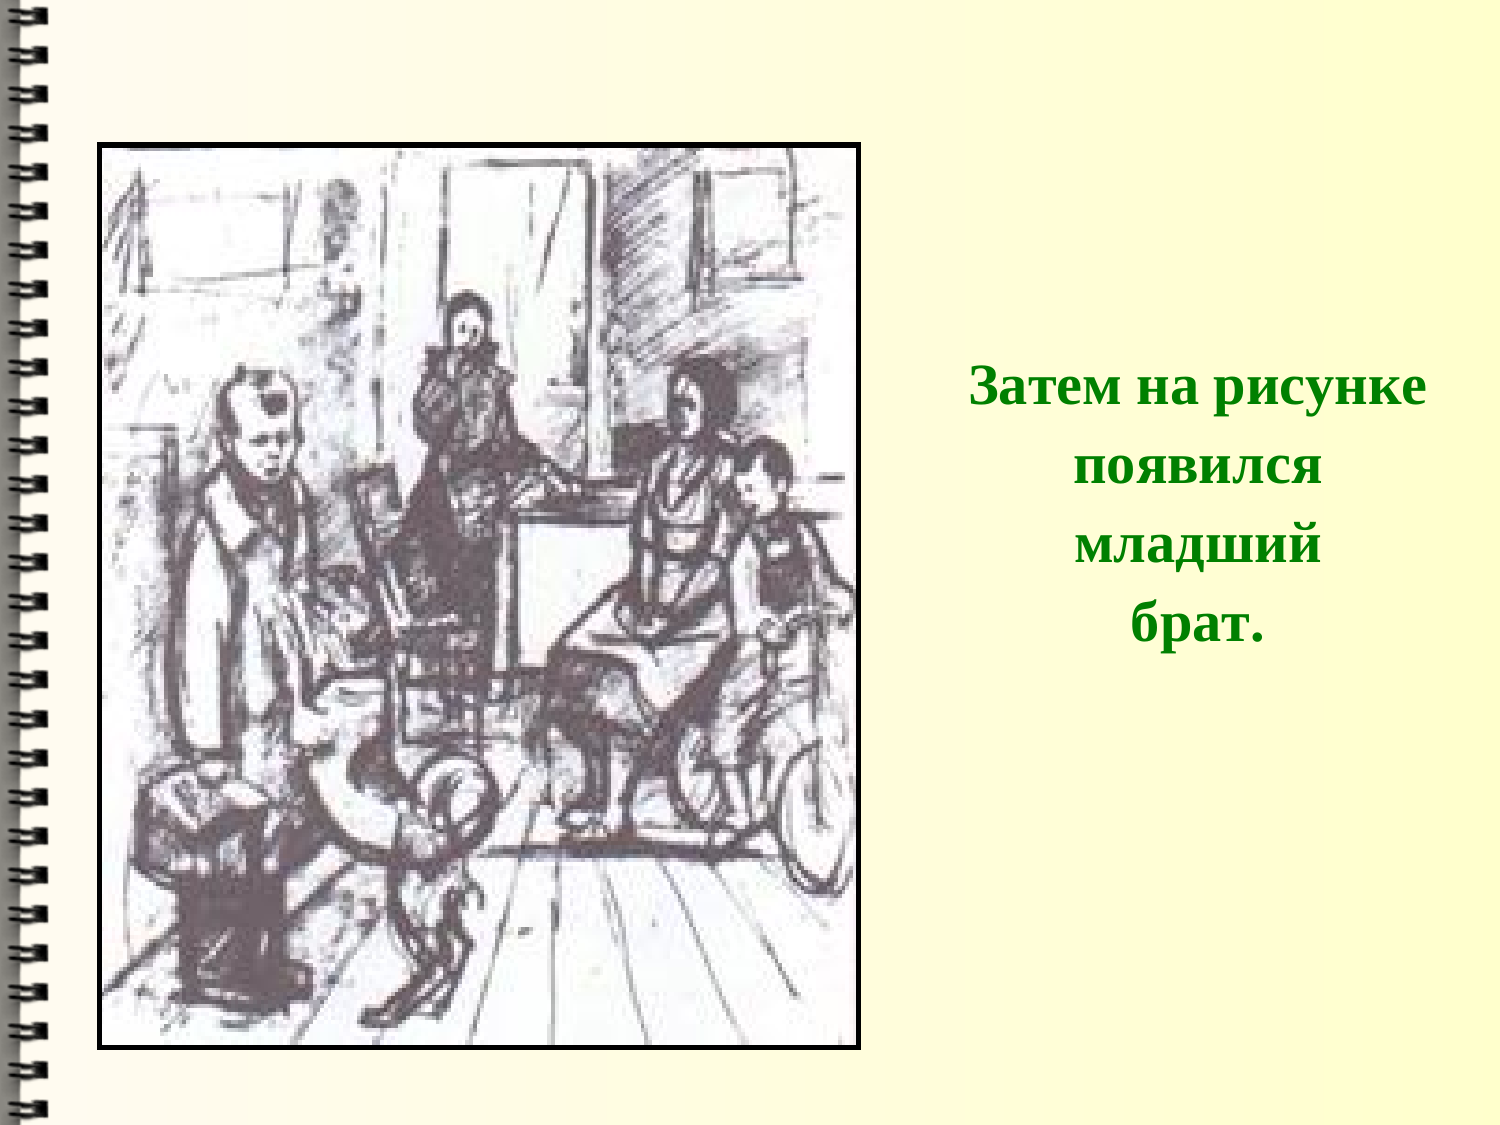

#
Затем на рисунке
появился
младший
брат.